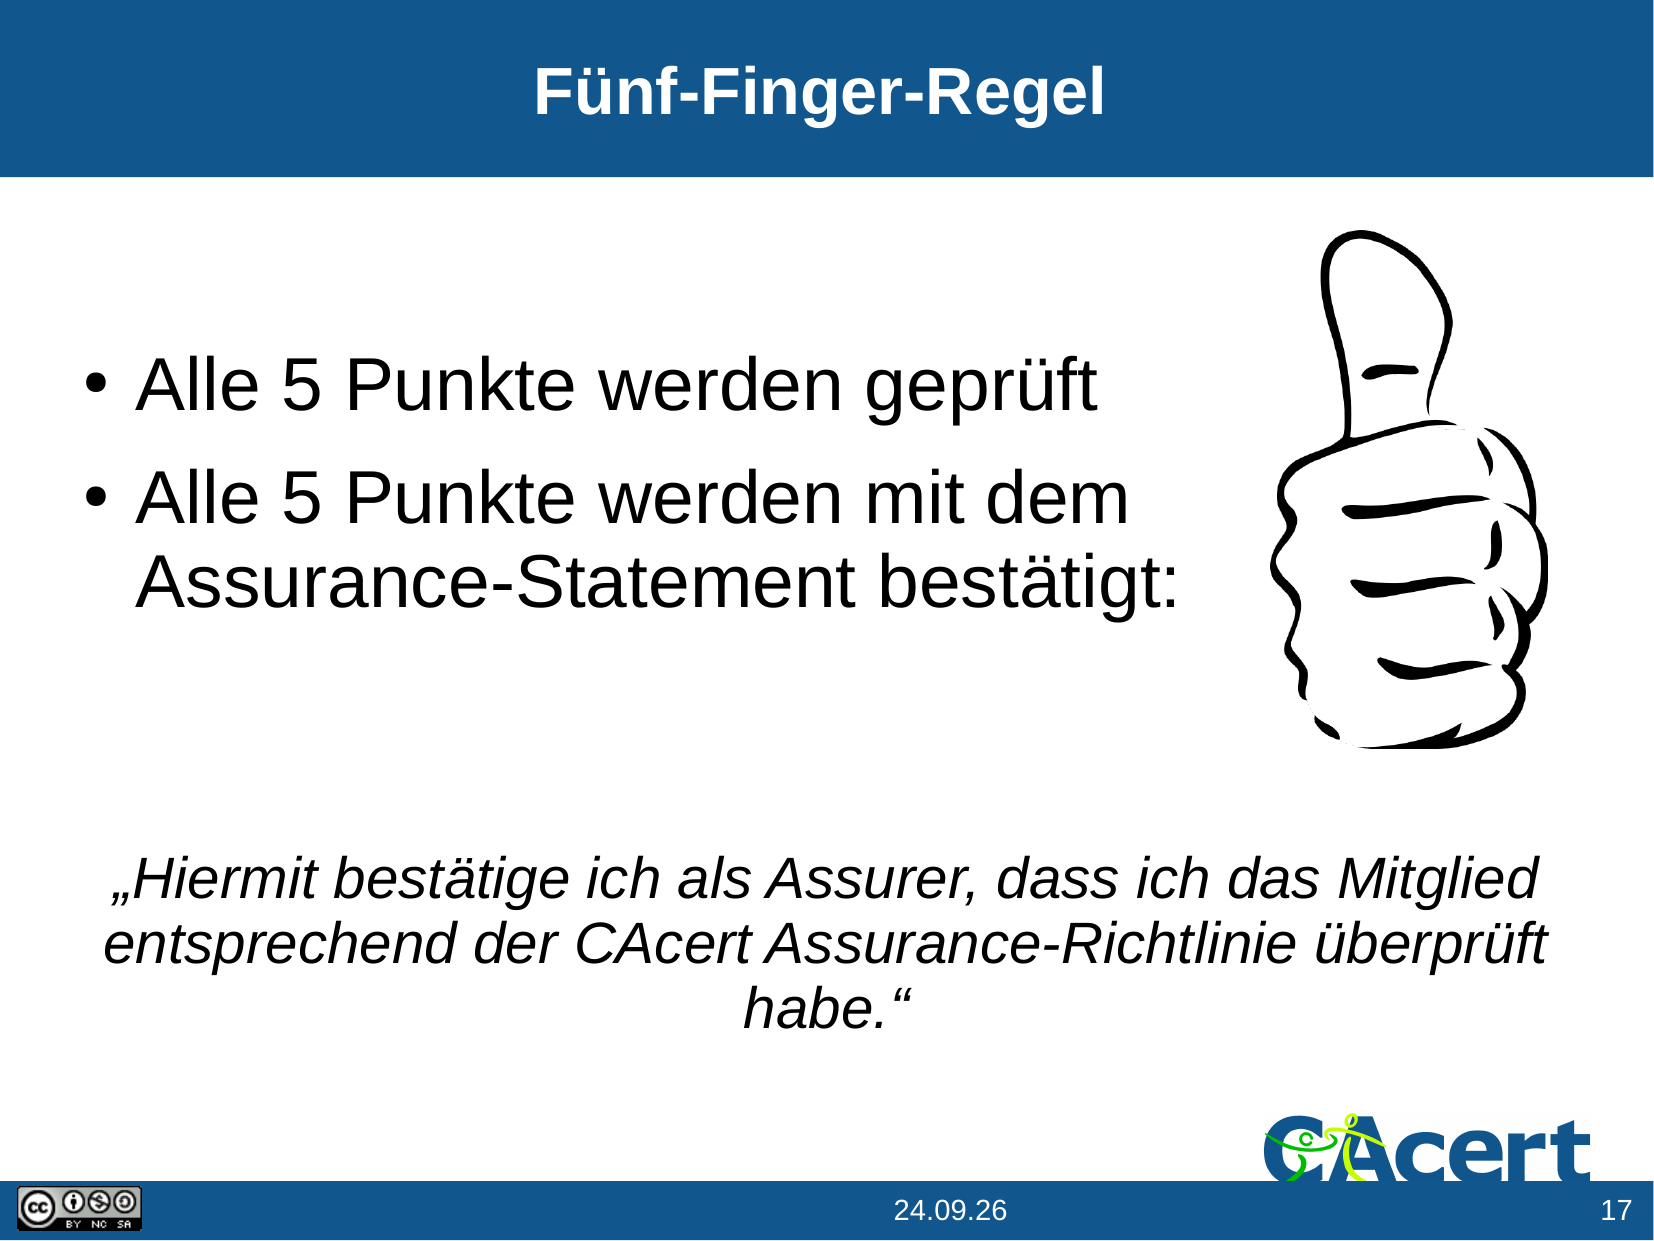

# Fünf-Finger-Regel
Alle 5 Punkte werden geprüft
Alle 5 Punkte werden mit dem Assurance-Statement bestätigt:
„Hiermit bestätige ich als Assurer, dass ich das Mitglied entsprechend der CAcert Assurance-Richtlinie überprüft habe.“